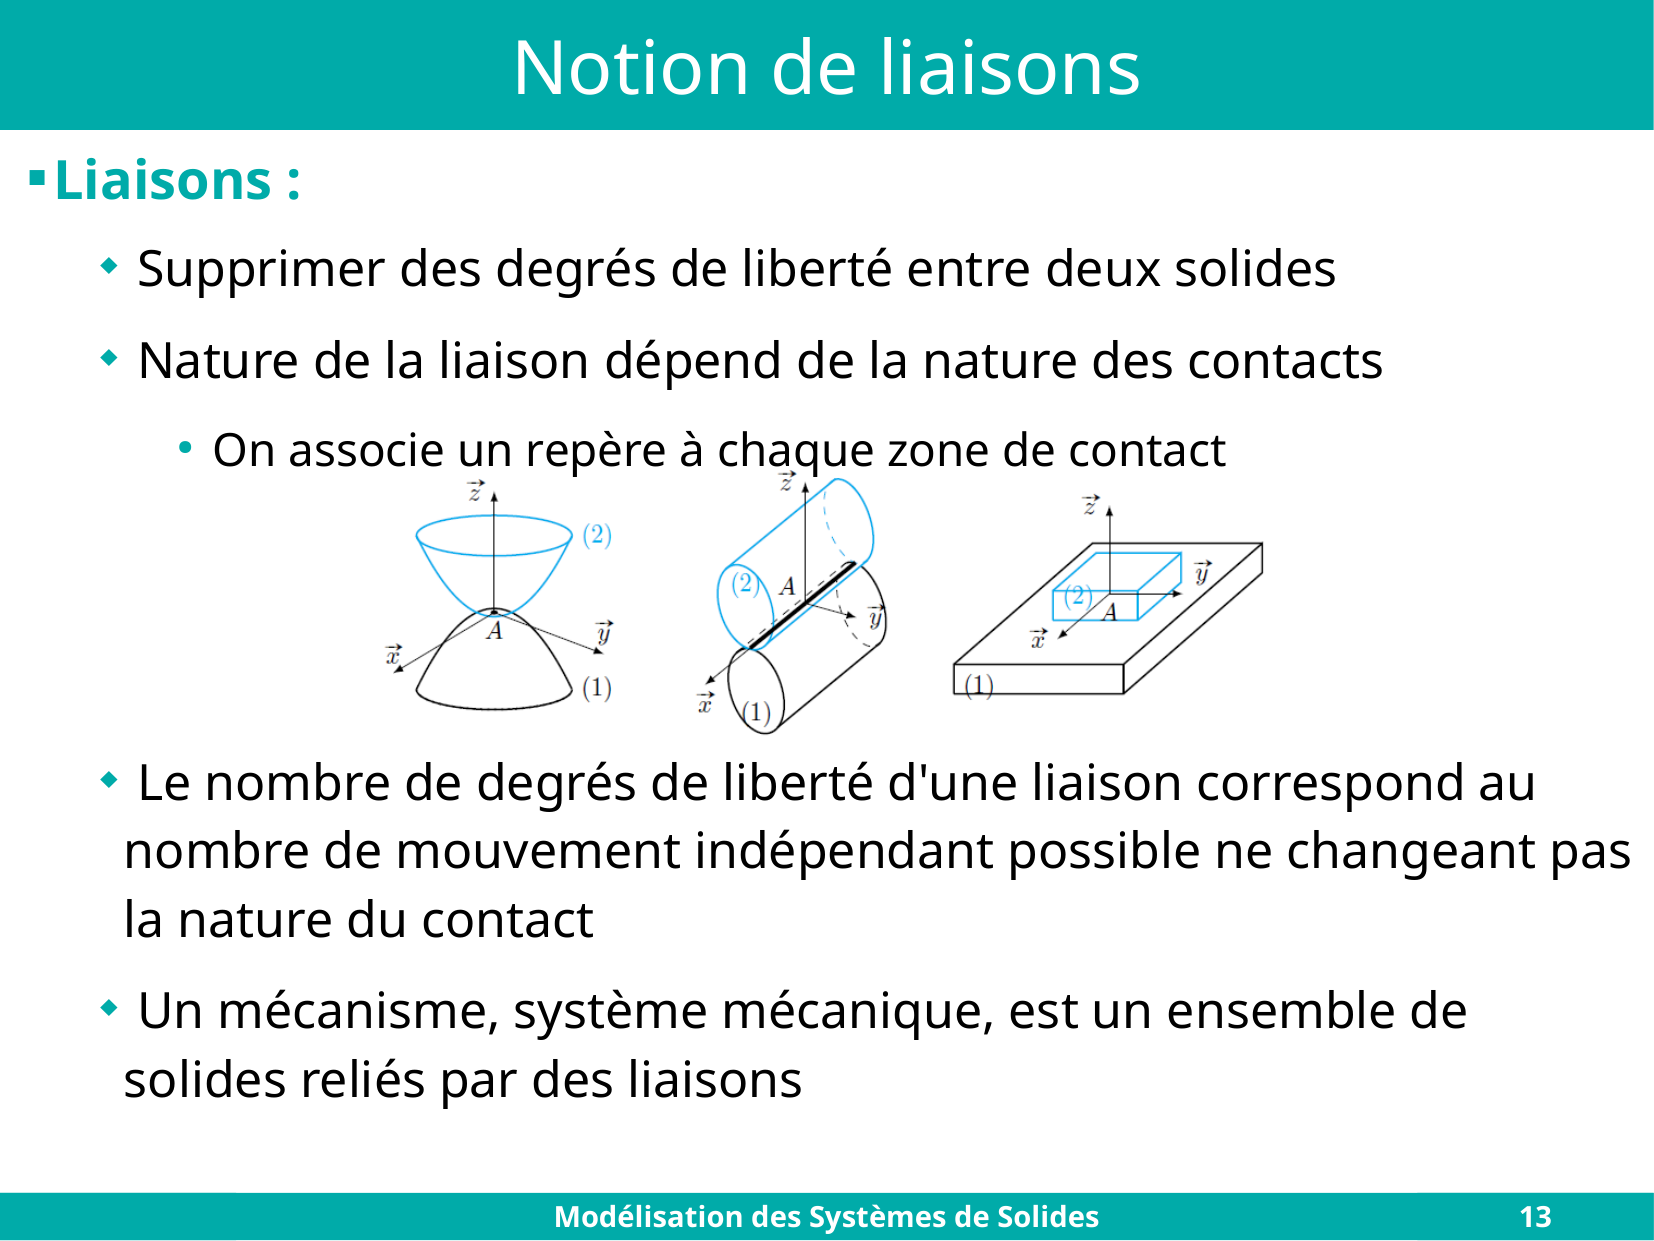

# Notion de liaisons
Liaisons :
 Supprimer des degrés de liberté entre deux solides
 Nature de la liaison dépend de la nature des contacts
 On associe un repère à chaque zone de contact
 Le nombre de degrés de liberté d'une liaison correspond au nombre de mouvement indépendant possible ne changeant pas la nature du contact
 Un mécanisme, système mécanique, est un ensemble de solides reliés par des liaisons
Modélisation des Systèmes de Solides
13